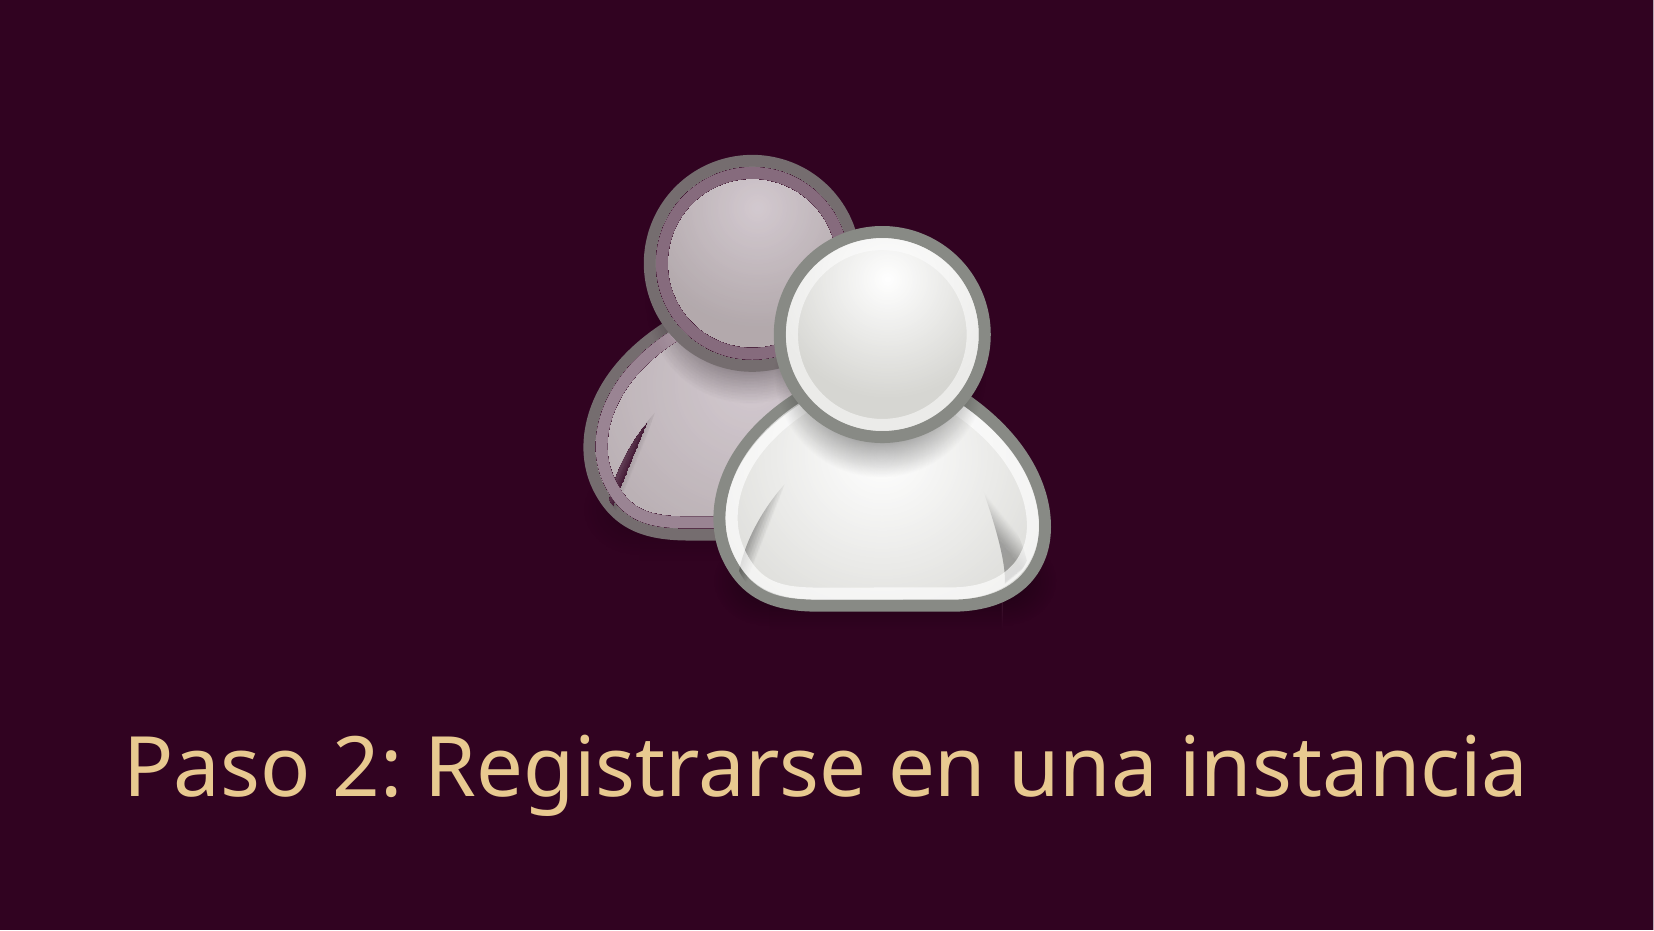

# Paso 2: Registrarse en una instancia